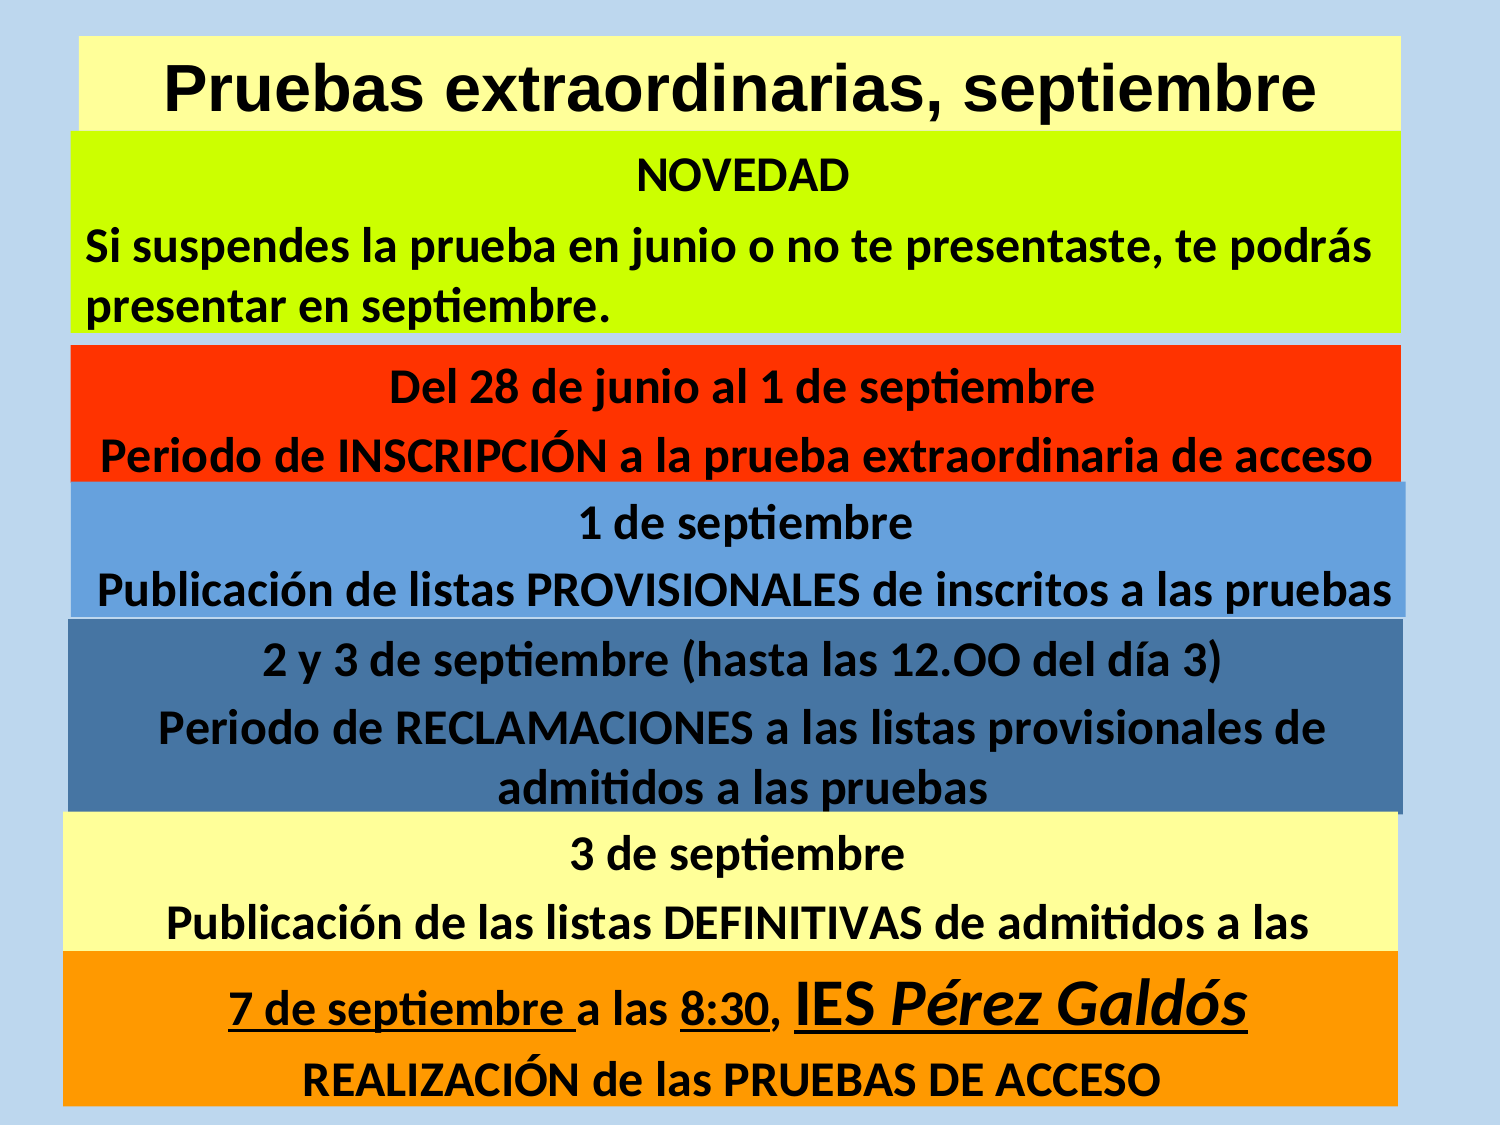

Pruebas extraordinarias, septiembre
NOVEDAD
Si suspendes la prueba en junio o no te presentaste, te podrás presentar en septiembre.
Del 28 de junio al 1 de septiembre
Periodo de INSCRIPCIÓN a la prueba extraordinaria de acceso
1 de septiembre
Publicación de listas PROVISIONALES de inscritos a las pruebas
2 y 3 de septiembre (hasta las 12.OO del día 3)
Periodo de RECLAMACIONES a las listas provisionales de admitidos a las pruebas
3 de septiembre
Publicación de las listas DEFINITIVAS de admitidos a las pruebas
7 de septiembre a las 8:30, IES Pérez Galdós
REALIZACIÓN de las PRUEBAS DE ACCESO